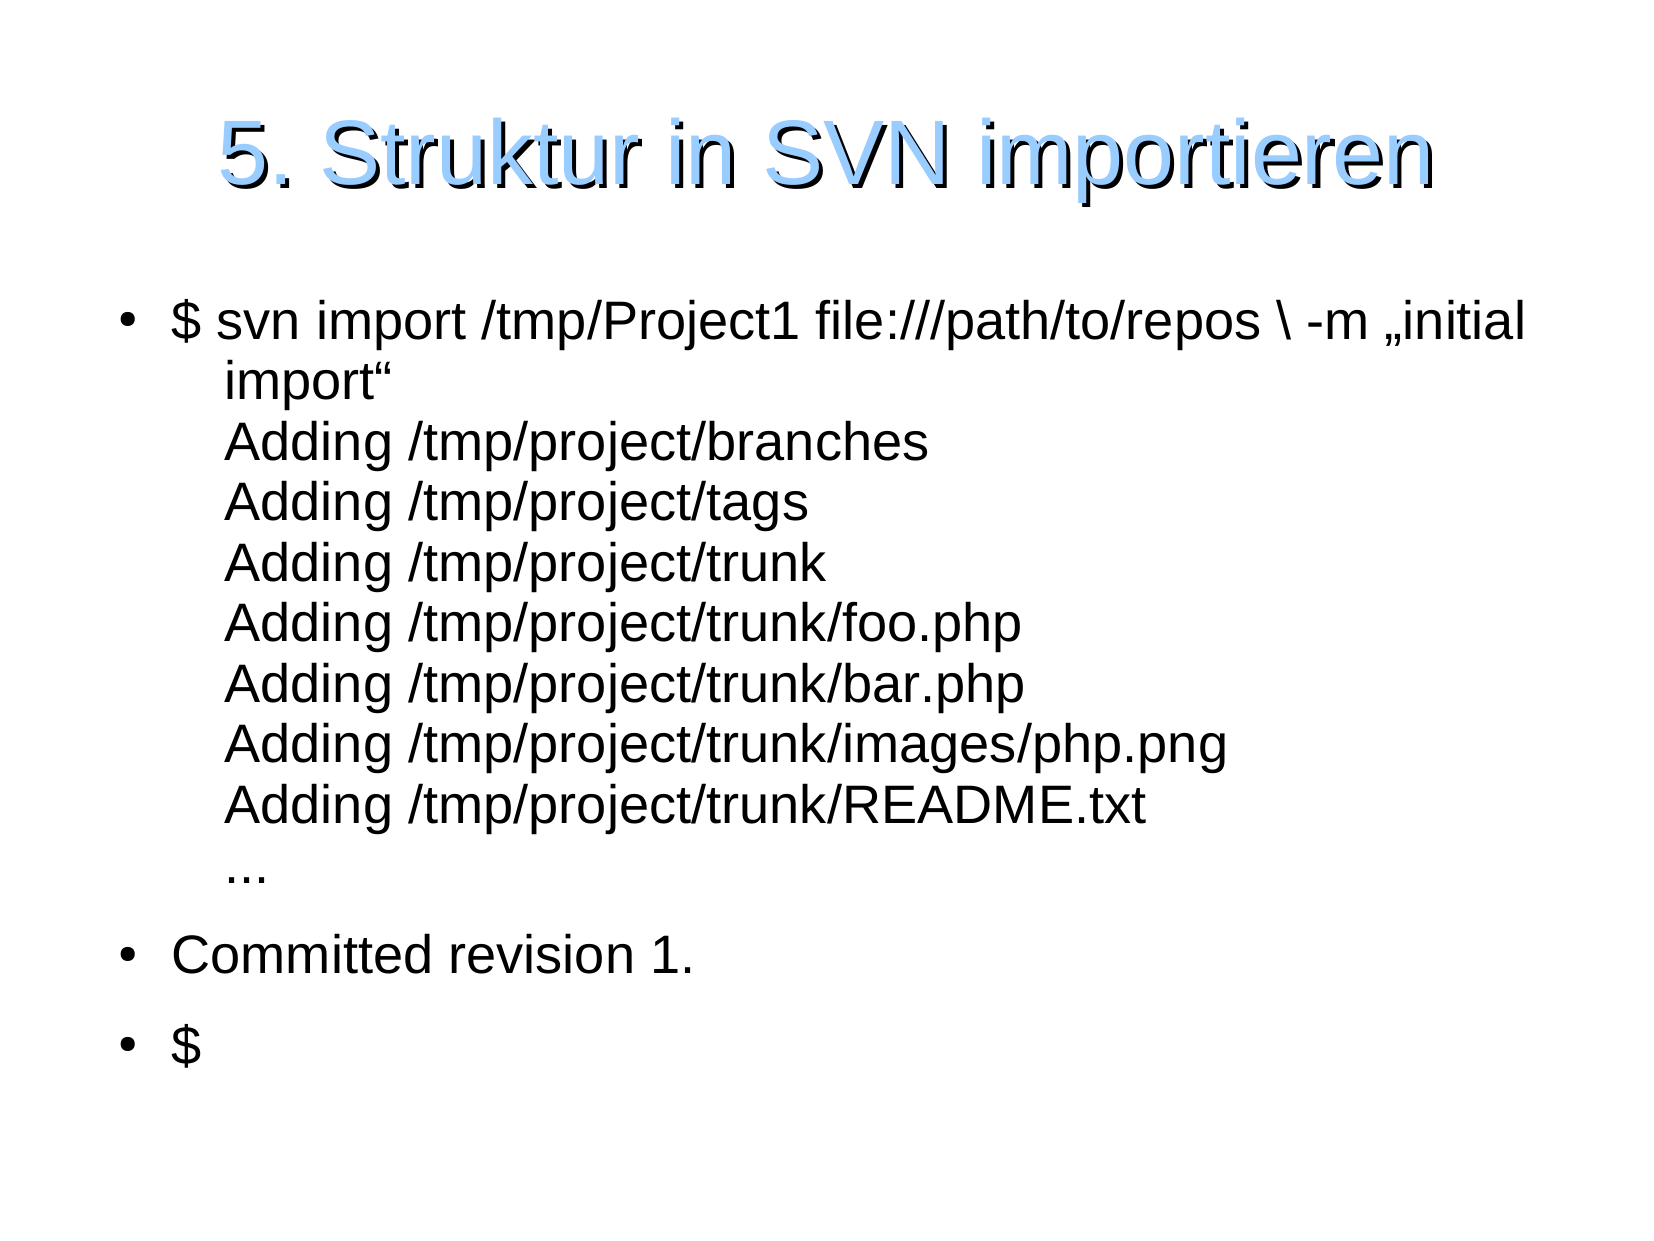

# 5. Struktur in SVN importieren
$ svn import /tmp/Project1 file:///path/to/repos \ -m „initial import“
Adding /tmp/project/branches
Adding /tmp/project/tags
Adding /tmp/project/trunk
Adding /tmp/project/trunk/foo.php
Adding /tmp/project/trunk/bar.php
Adding /tmp/project/trunk/images/php.png
Adding /tmp/project/trunk/README.txt
...
Committed revision 1.
$